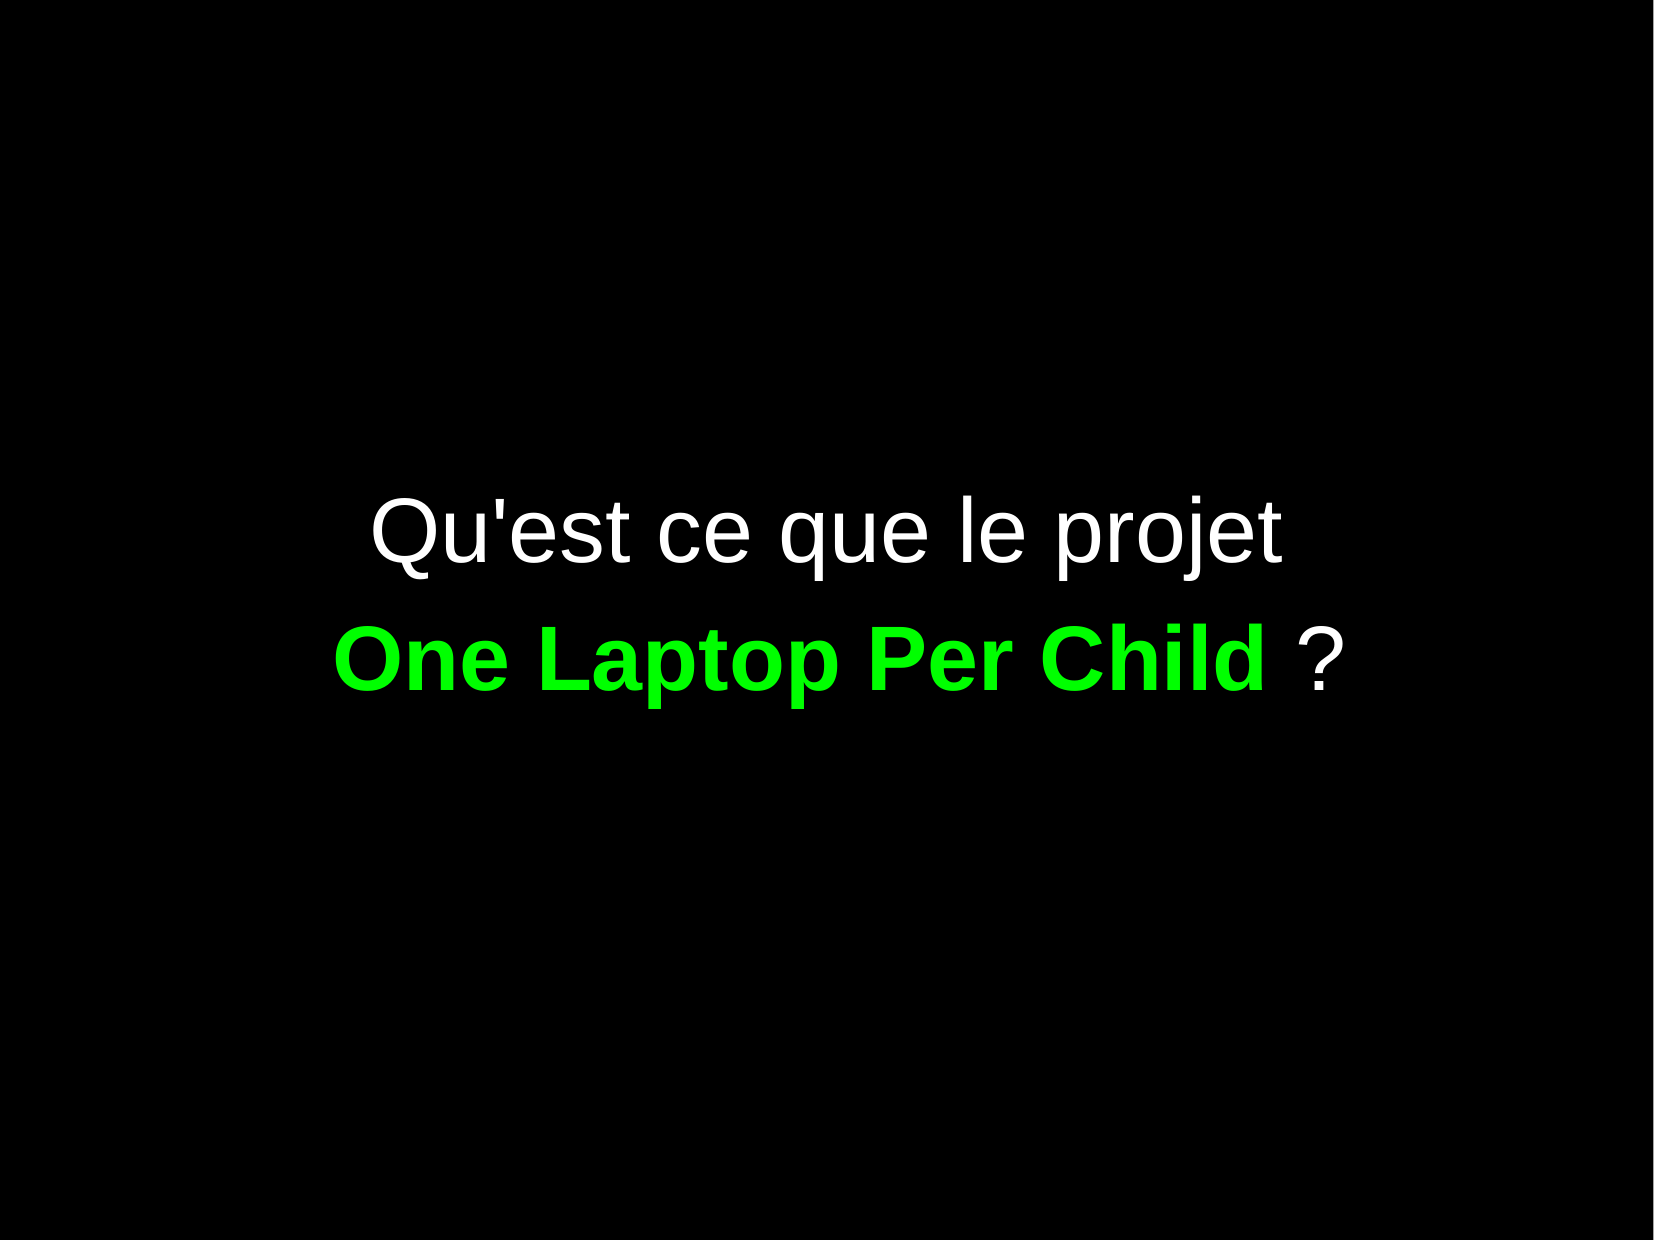

Qu'est ce que le projet
 One Laptop Per Child ?